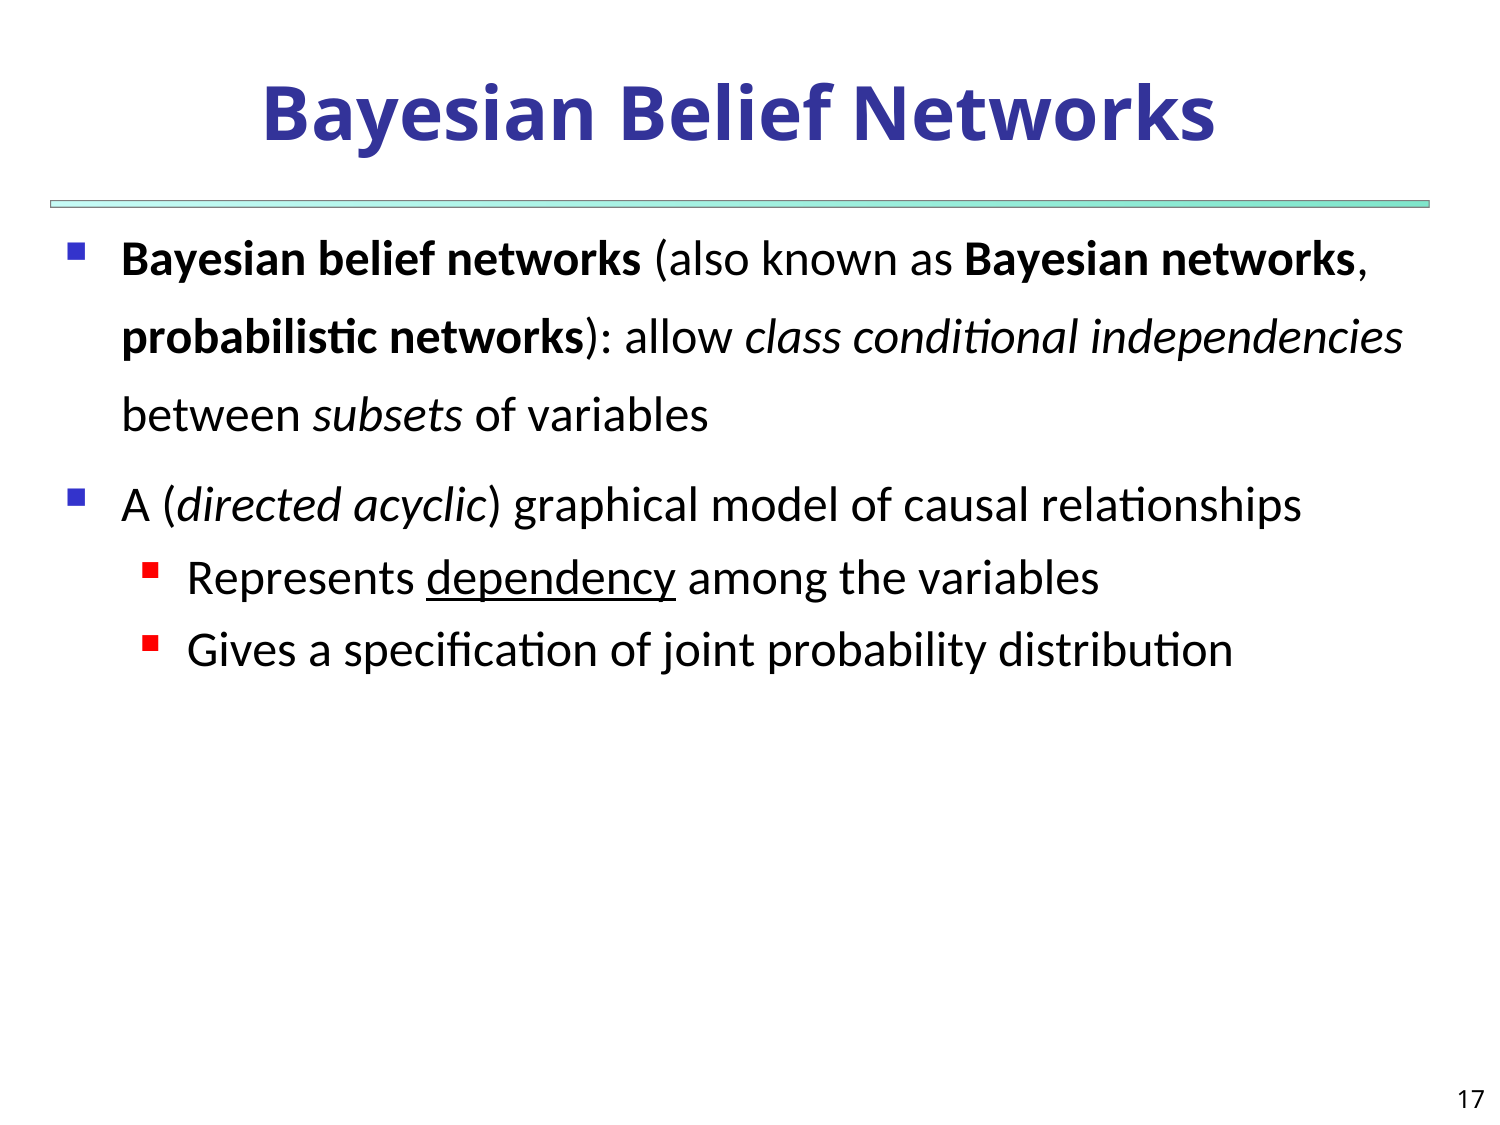

# Bayesian Belief Networks
Bayesian belief networks (also known as Bayesian networks, probabilistic networks): allow class conditional independencies between subsets of variables
A (directed acyclic) graphical model of causal relationships
Represents dependency among the variables
Gives a specification of joint probability distribution